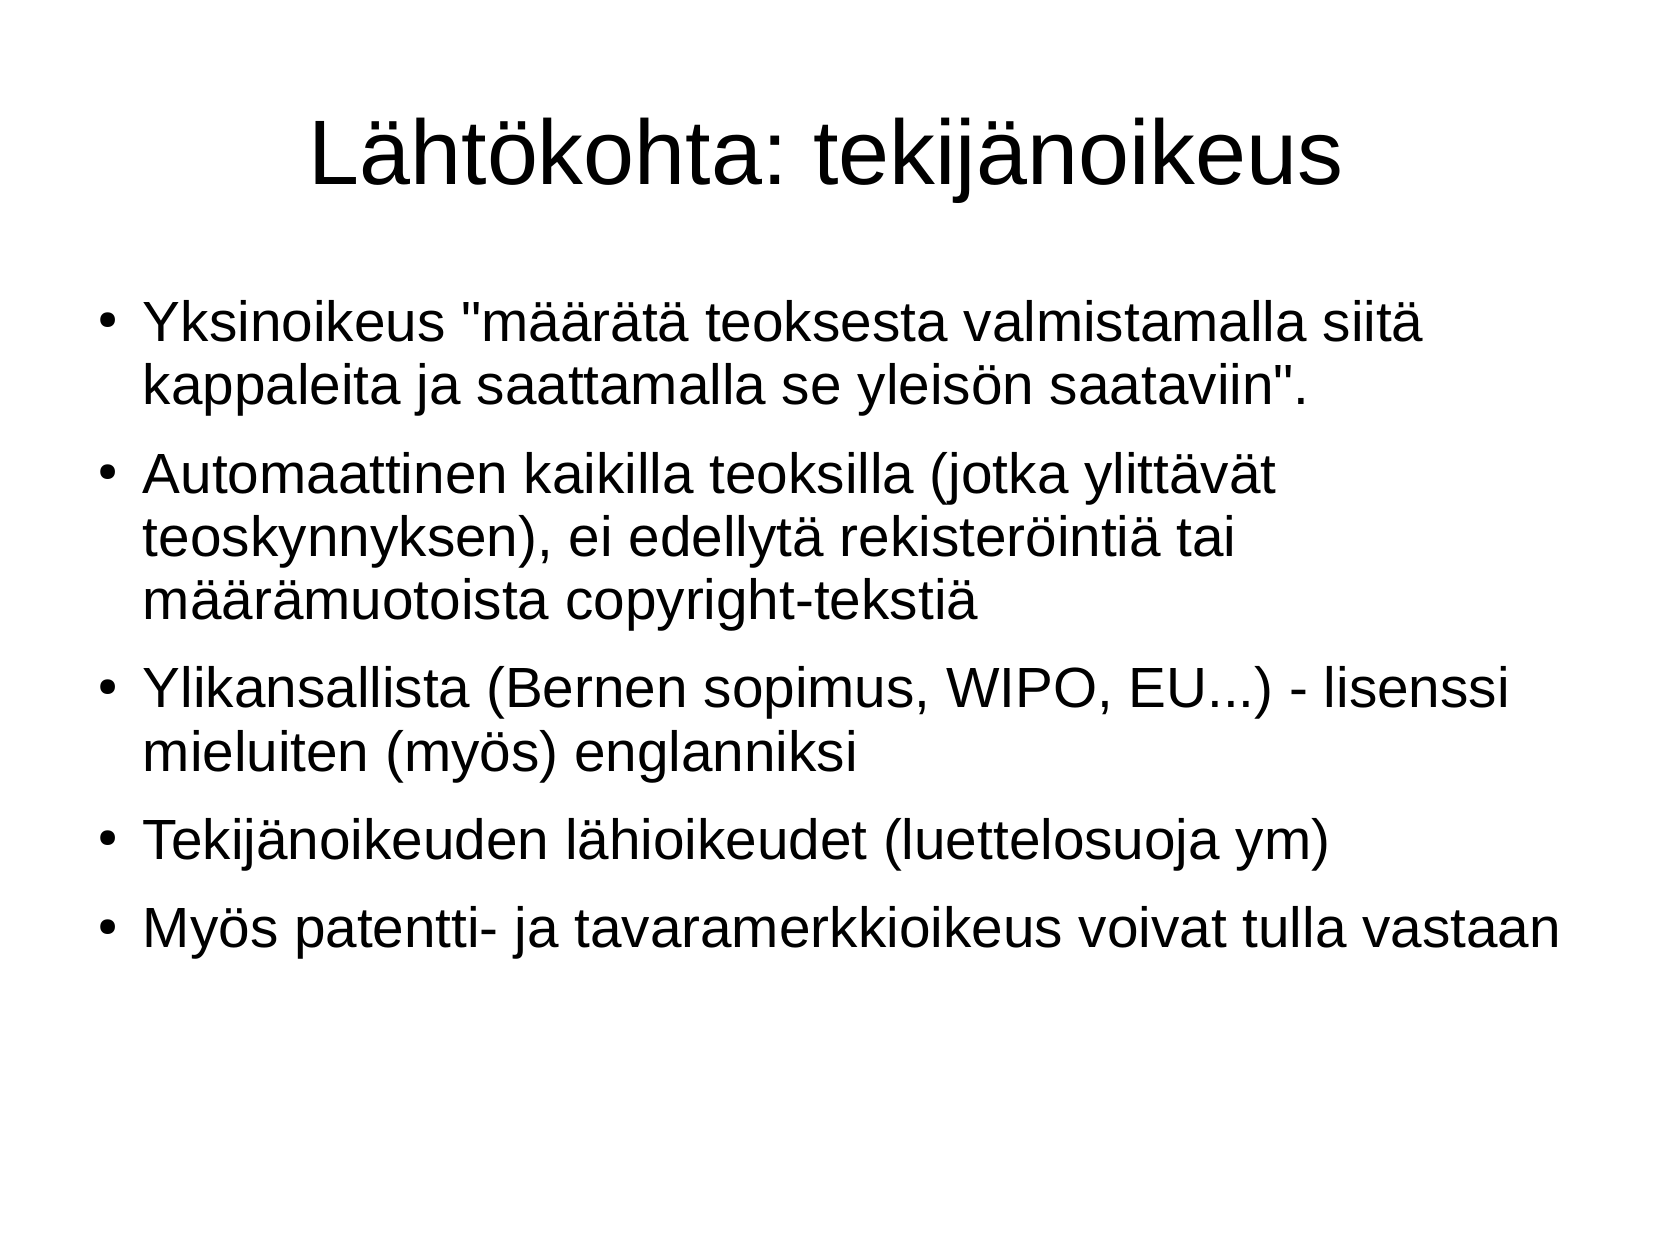

# Lähtökohta: tekijänoikeus
Yksinoikeus "määrätä teoksesta valmistamalla siitä kappaleita ja saattamalla se yleisön saataviin".
Automaattinen kaikilla teoksilla (jotka ylittävät teoskynnyksen), ei edellytä rekisteröintiä tai määrämuotoista copyright-tekstiä
Ylikansallista (Bernen sopimus, WIPO, EU...) - lisenssi mieluiten (myös) englanniksi
Tekijänoikeuden lähioikeudet (luettelosuoja ym)
Myös patentti- ja tavaramerkkioikeus voivat tulla vastaan